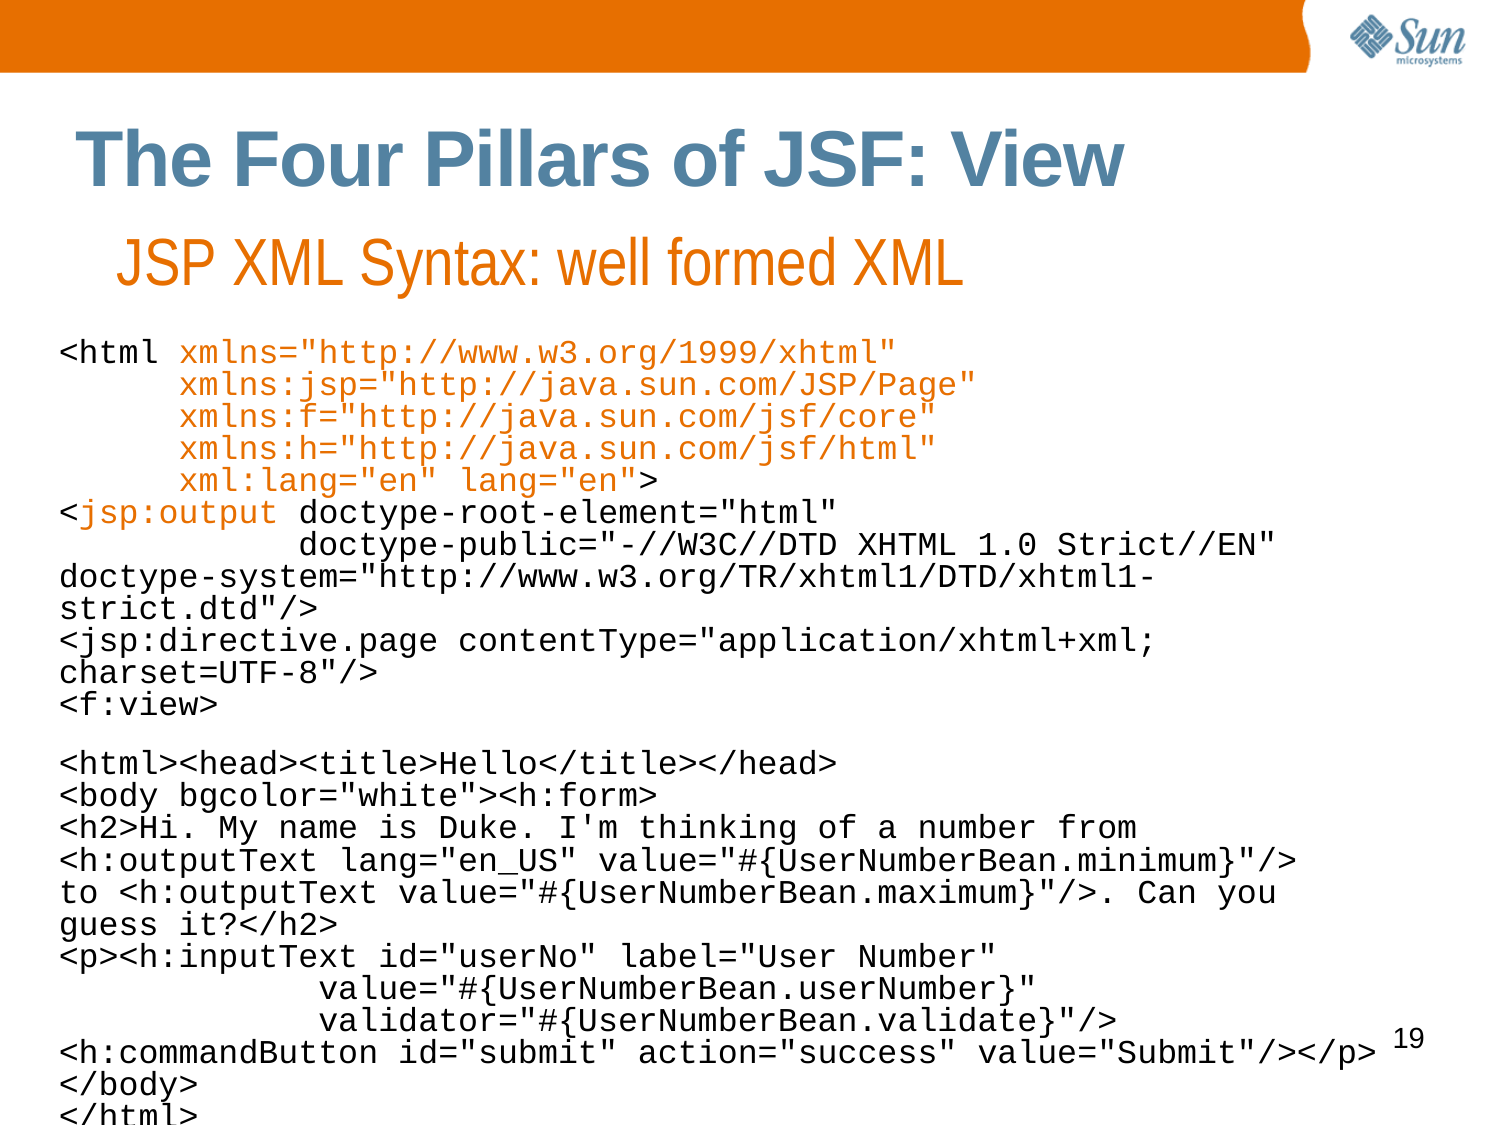

# The Four Pillars of JSF: View
JSP XML Syntax: well formed XML
<html xmlns="http://www.w3.org/1999/xhtml"
 xmlns:jsp="http://java.sun.com/JSP/Page"
 xmlns:f="http://java.sun.com/jsf/core"
 xmlns:h="http://java.sun.com/jsf/html"
 xml:lang="en" lang="en">
<jsp:output doctype-root-element="html"
 doctype-public="-//W3C//DTD XHTML 1.0 Strict//EN"
doctype-system="http://www.w3.org/TR/xhtml1/DTD/xhtml1-strict.dtd"/>
<jsp:directive.page contentType="application/xhtml+xml; charset=UTF-8"/>
<f:view>
<html><head><title>Hello</title></head>
<body bgcolor="white"><h:form>
<h2>Hi. My name is Duke. I'm thinking of a number from
<h:outputText lang="en_US" value="#{UserNumberBean.minimum}"/>
to <h:outputText value="#{UserNumberBean.maximum}"/>. Can you guess it?</h2>
<p><h:inputText id="userNo" label="User Number"
 value="#{UserNumberBean.userNumber}"
 validator="#{UserNumberBean.validate}"/>
<h:commandButton id="submit" action="success" value="Submit"/></p>
</body>
</html>
</f:view>
19